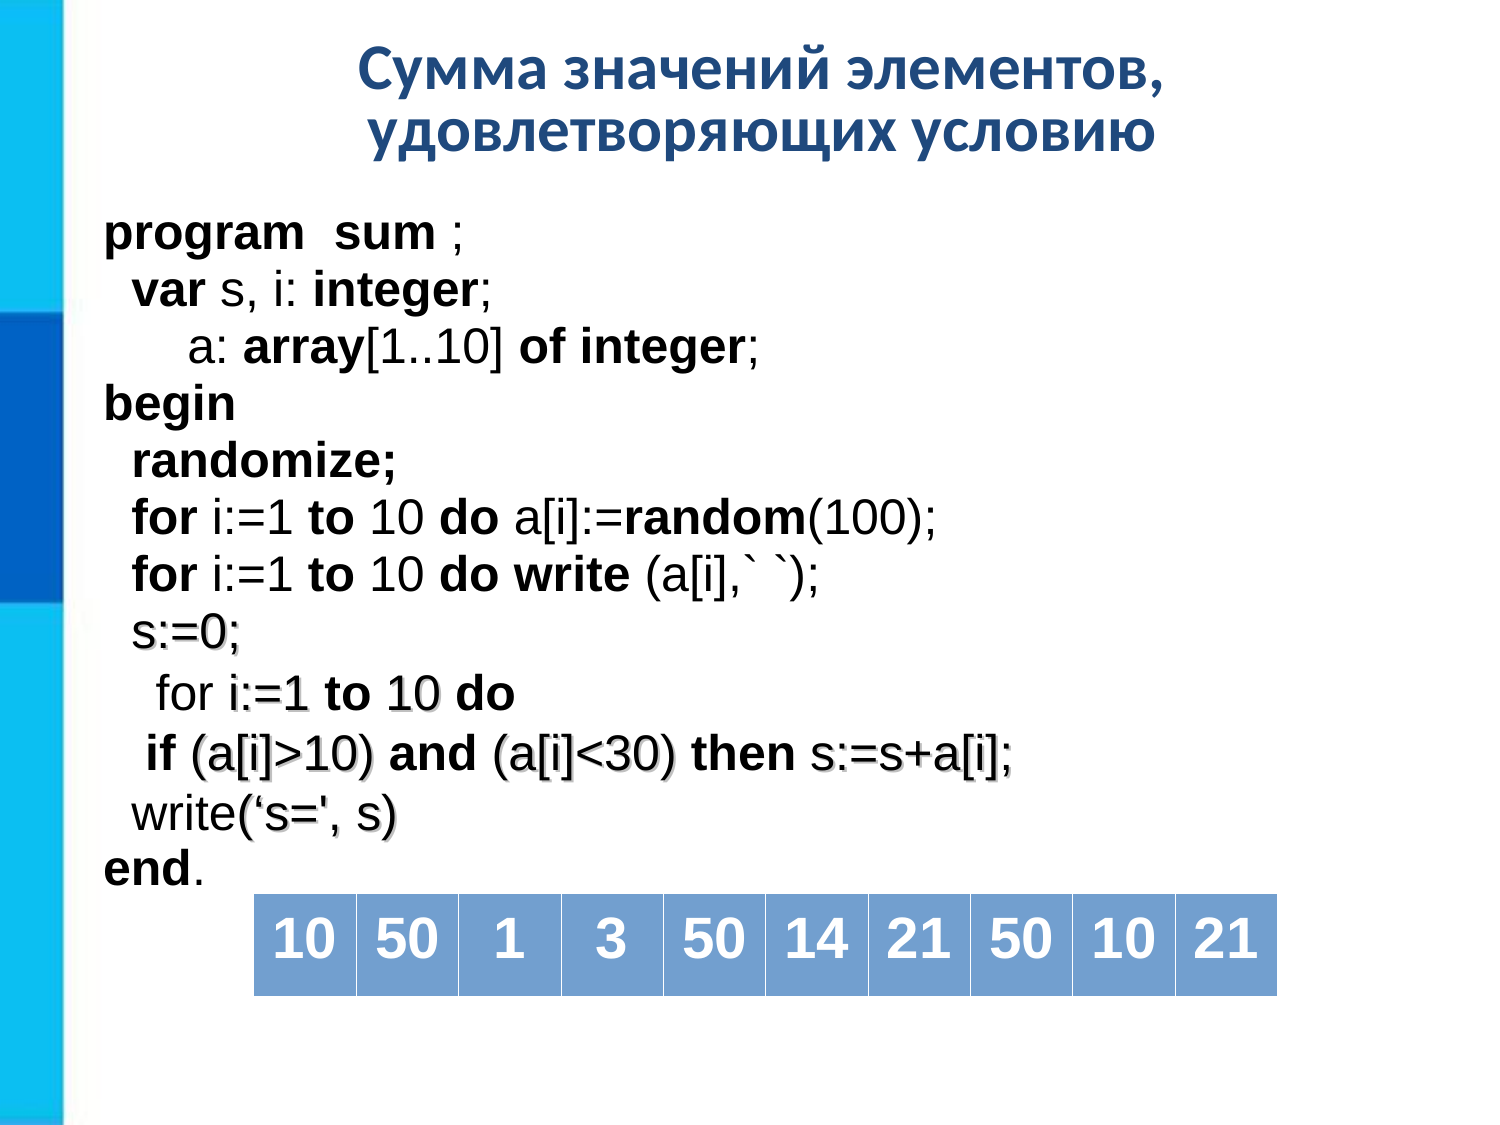

Сумма значений элементов, удовлетворяющих условию
program  sum ;
 var s, i: integer;
 a: array[1..10] of integer;
begin
 randomize;
 for i:=1 to 10 do a[i]:=random(100);
 for i:=1 to 10 do write (a[i],` `);
 s:=0;
 for i:=1 to 10 do
 if (a[i]>10) and (a[i]<30) then s:=s+a[i];
 write(‘s=', s)
end.
| 10 | 50 | 1 | 3 | 50 | 14 | 21 | 50 | 10 | 21 |
| --- | --- | --- | --- | --- | --- | --- | --- | --- | --- |